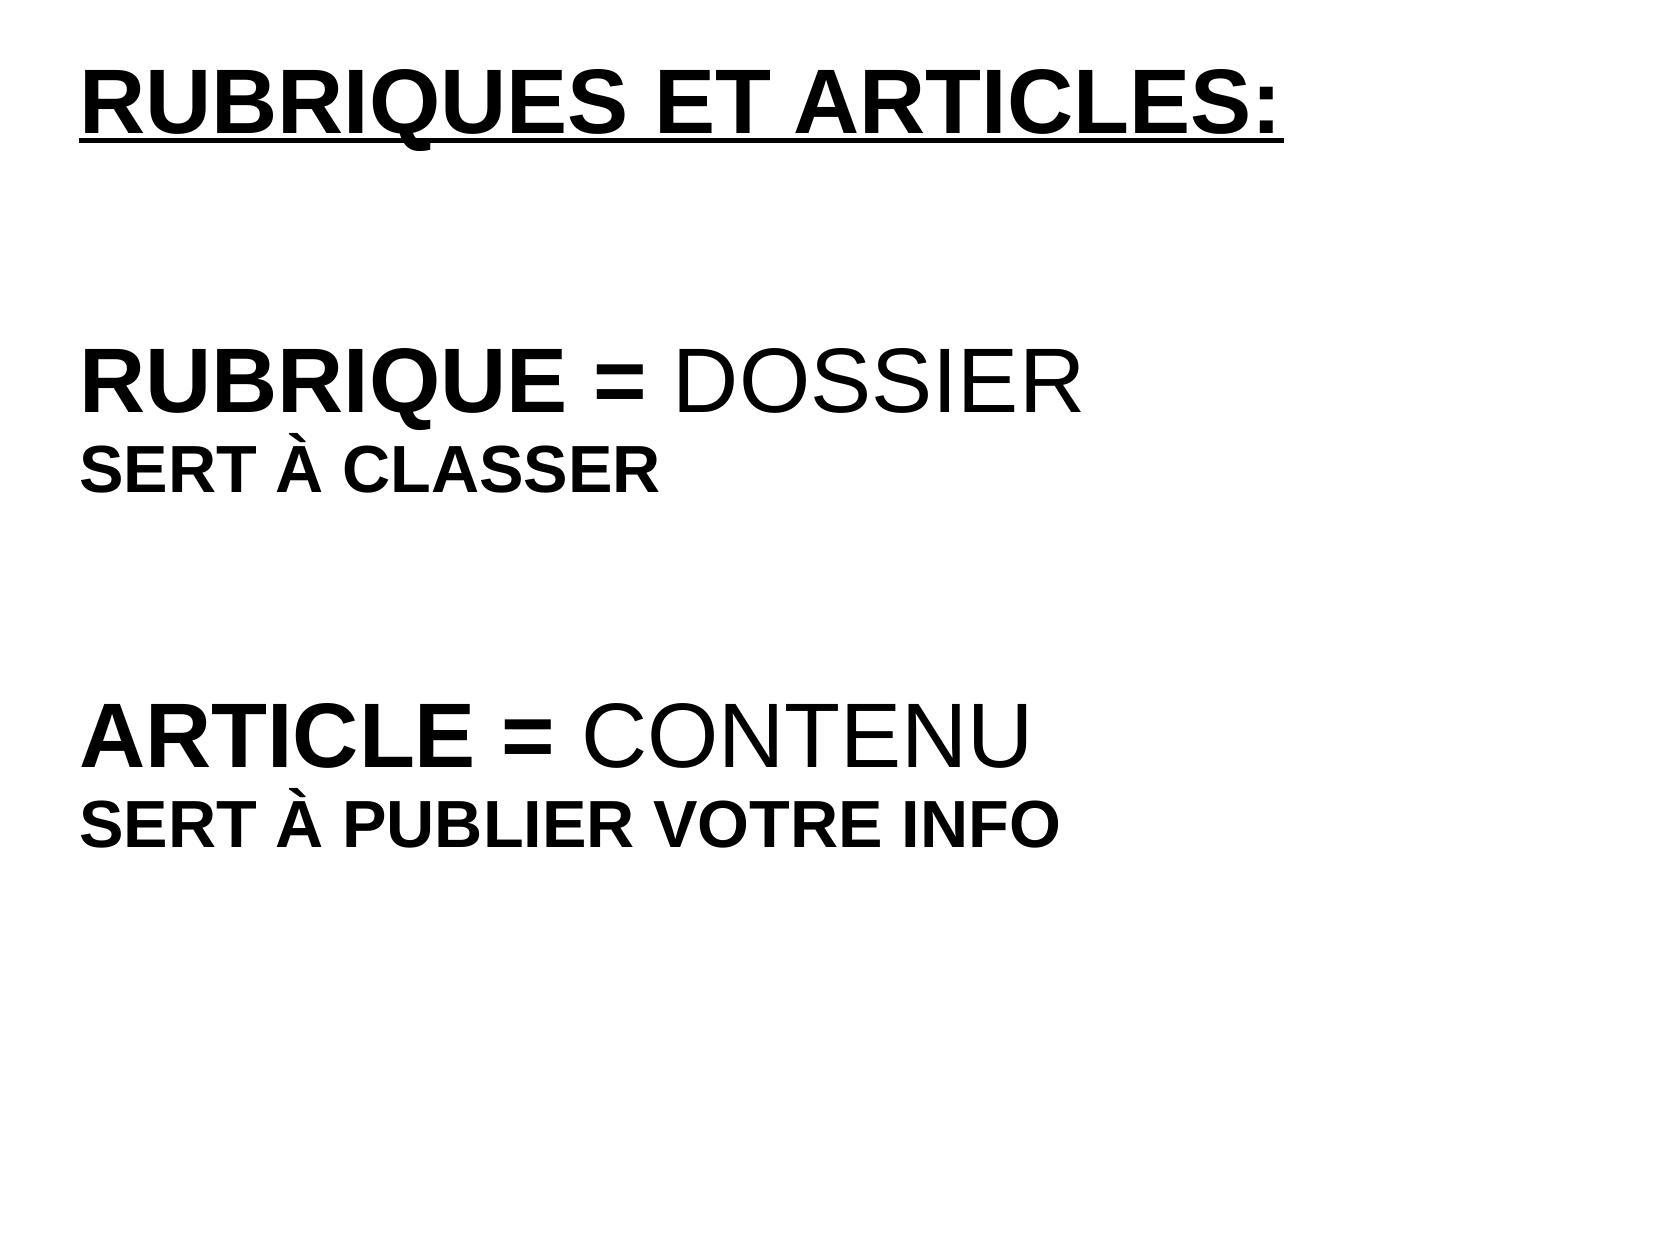

RUBRIQUES ET ARTICLES:
RUBRIQUE = DOSSIER
SERT À CLASSER
ARTICLE = CONTENU
SERT À PUBLIER VOTRE INFO